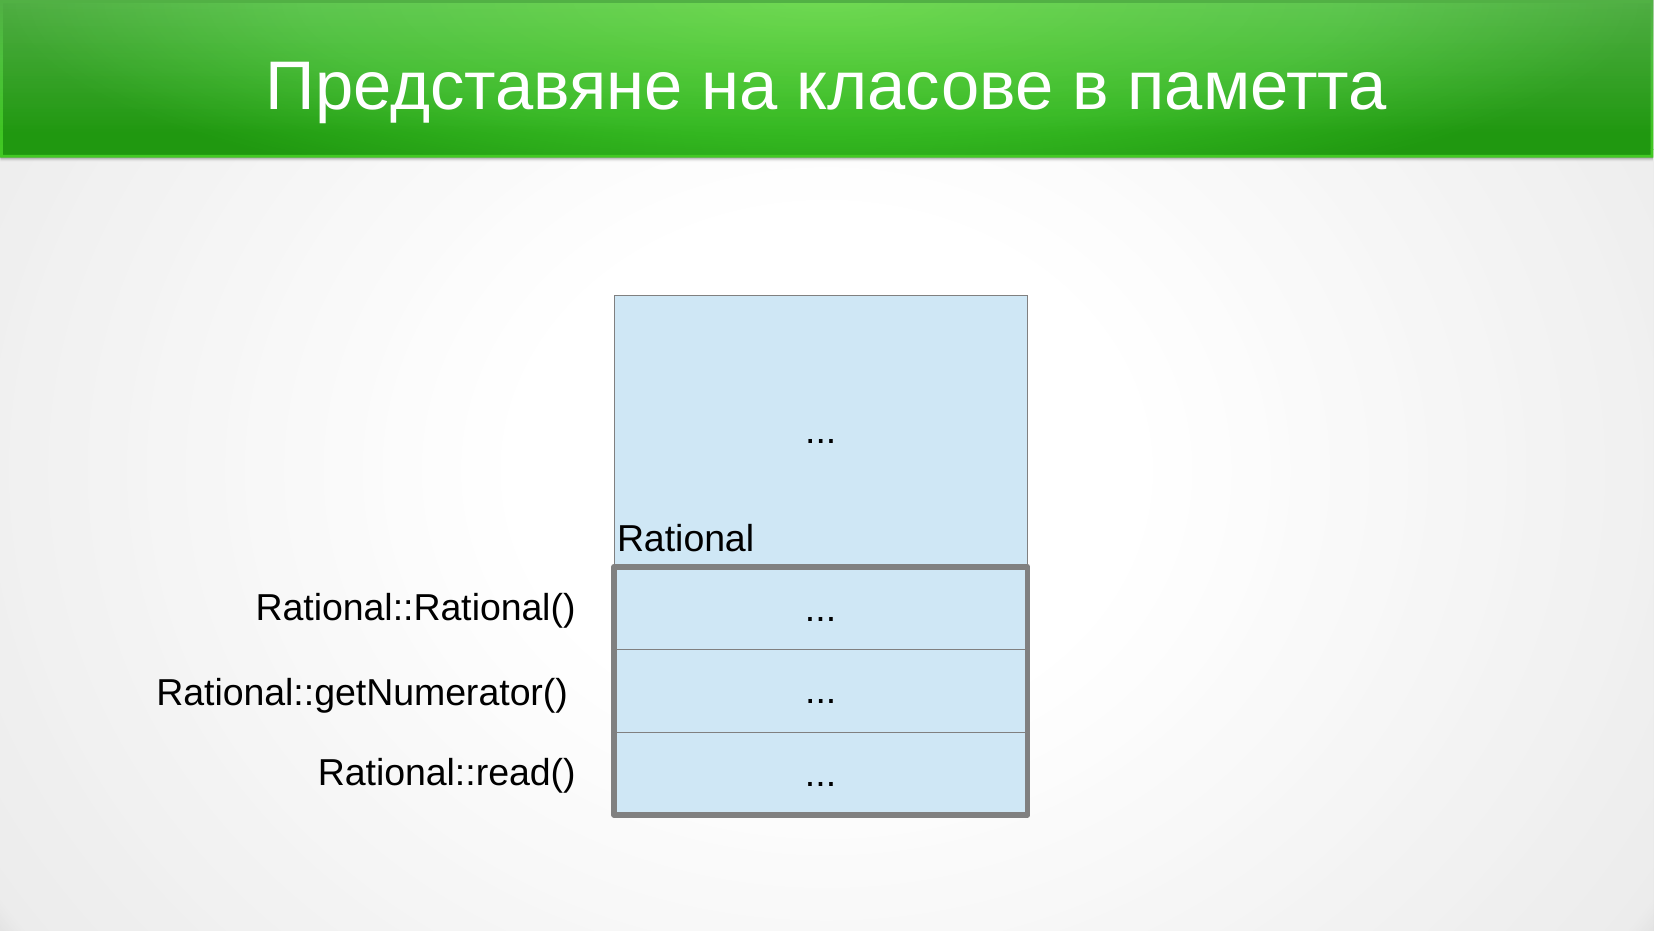

# Представяне на класове в паметта
...
Rational
...
Rational::Rational()
...
Rational::getNumerator()
...
Rational::read()